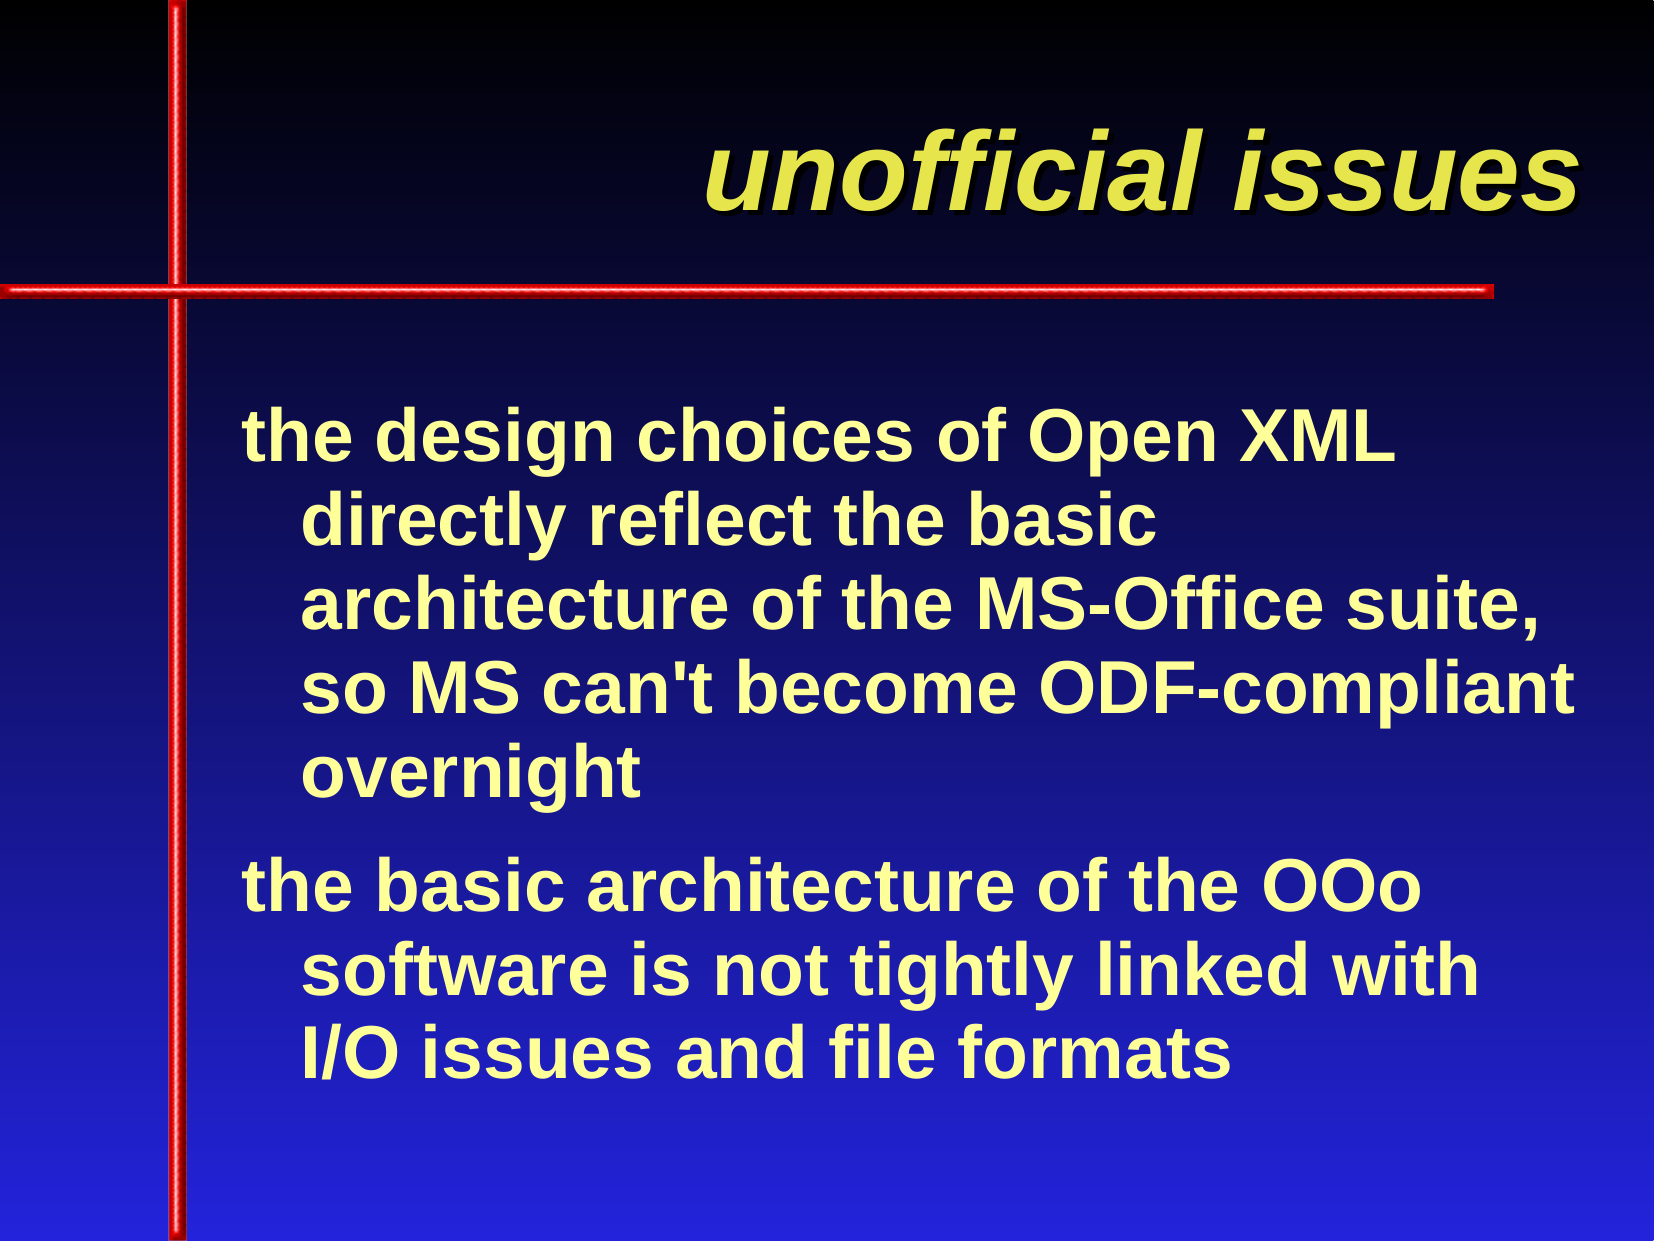

# unofficial issues
the design choices of Open XML directly reflect the basic architecture of the MS-Office suite, so MS can't become ODF-compliant overnight
the basic architecture of the OOo software is not tightly linked with I/O issues and file formats